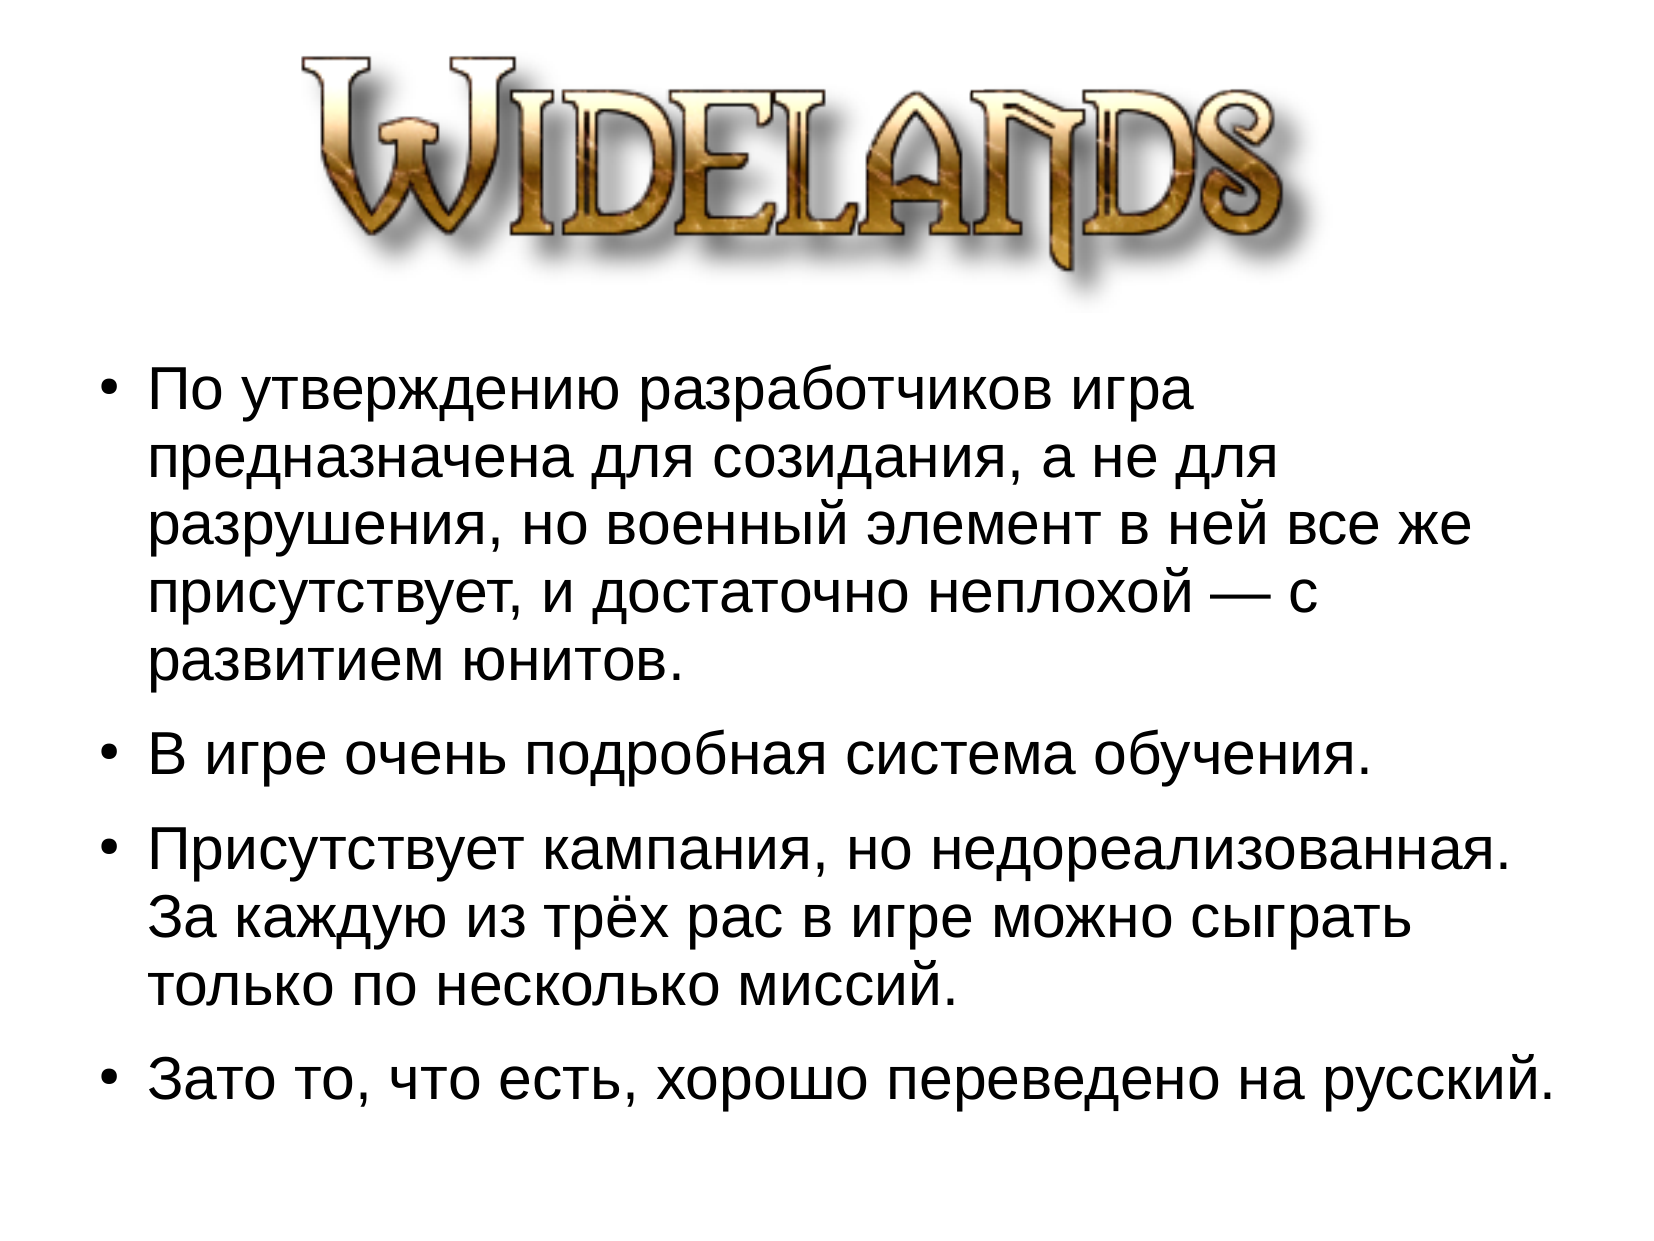

# По утверждению разработчиков игра предназначена для созидания, а не для разрушения, но военный элемент в ней все же присутствует, и достаточно неплохой — с развитием юнитов.
В игре очень подробная система обучения.
Присутствует кампания, но недореализованная. За каждую из трёх рас в игре можно сыграть только по несколько миссий.
Зато то, что есть, хорошо переведено на русский.